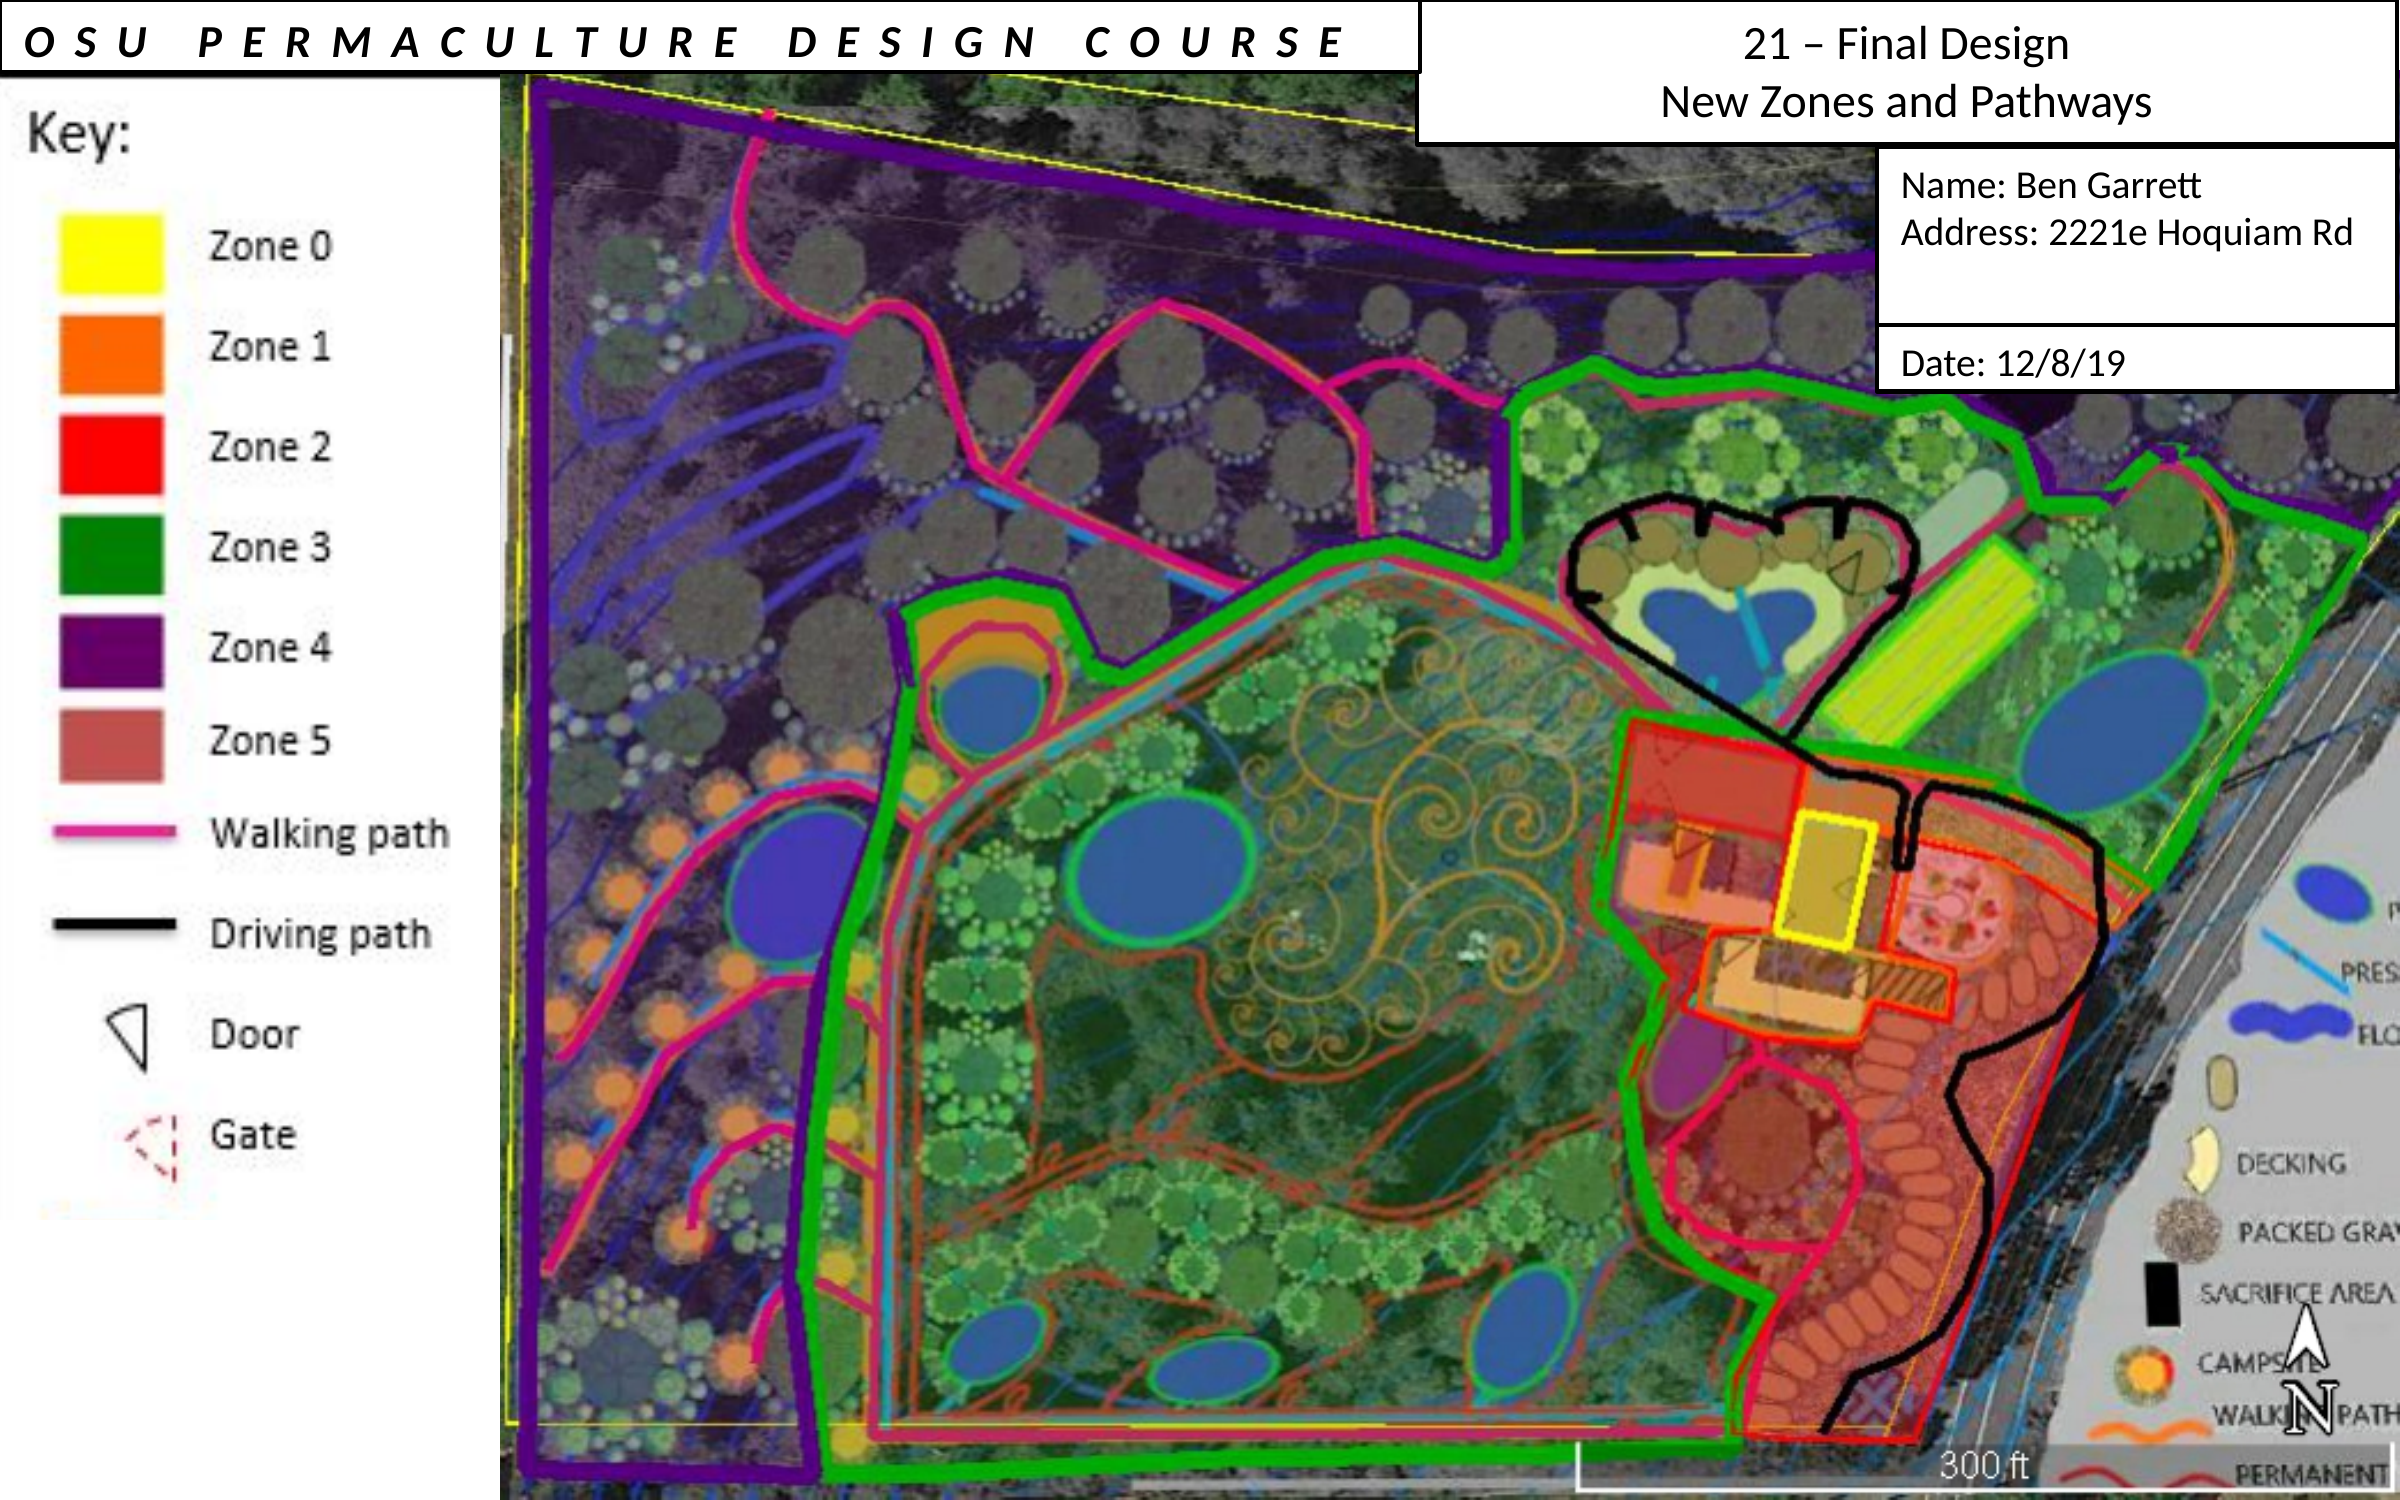

O S U P E R M A C U L T U R E D E S I G N C O U R S E
21 – Final Design
New Zones and Pathways
Name: Ben Garrett
Address: 2221e Hoquiam Rd
Date: 12/8/19